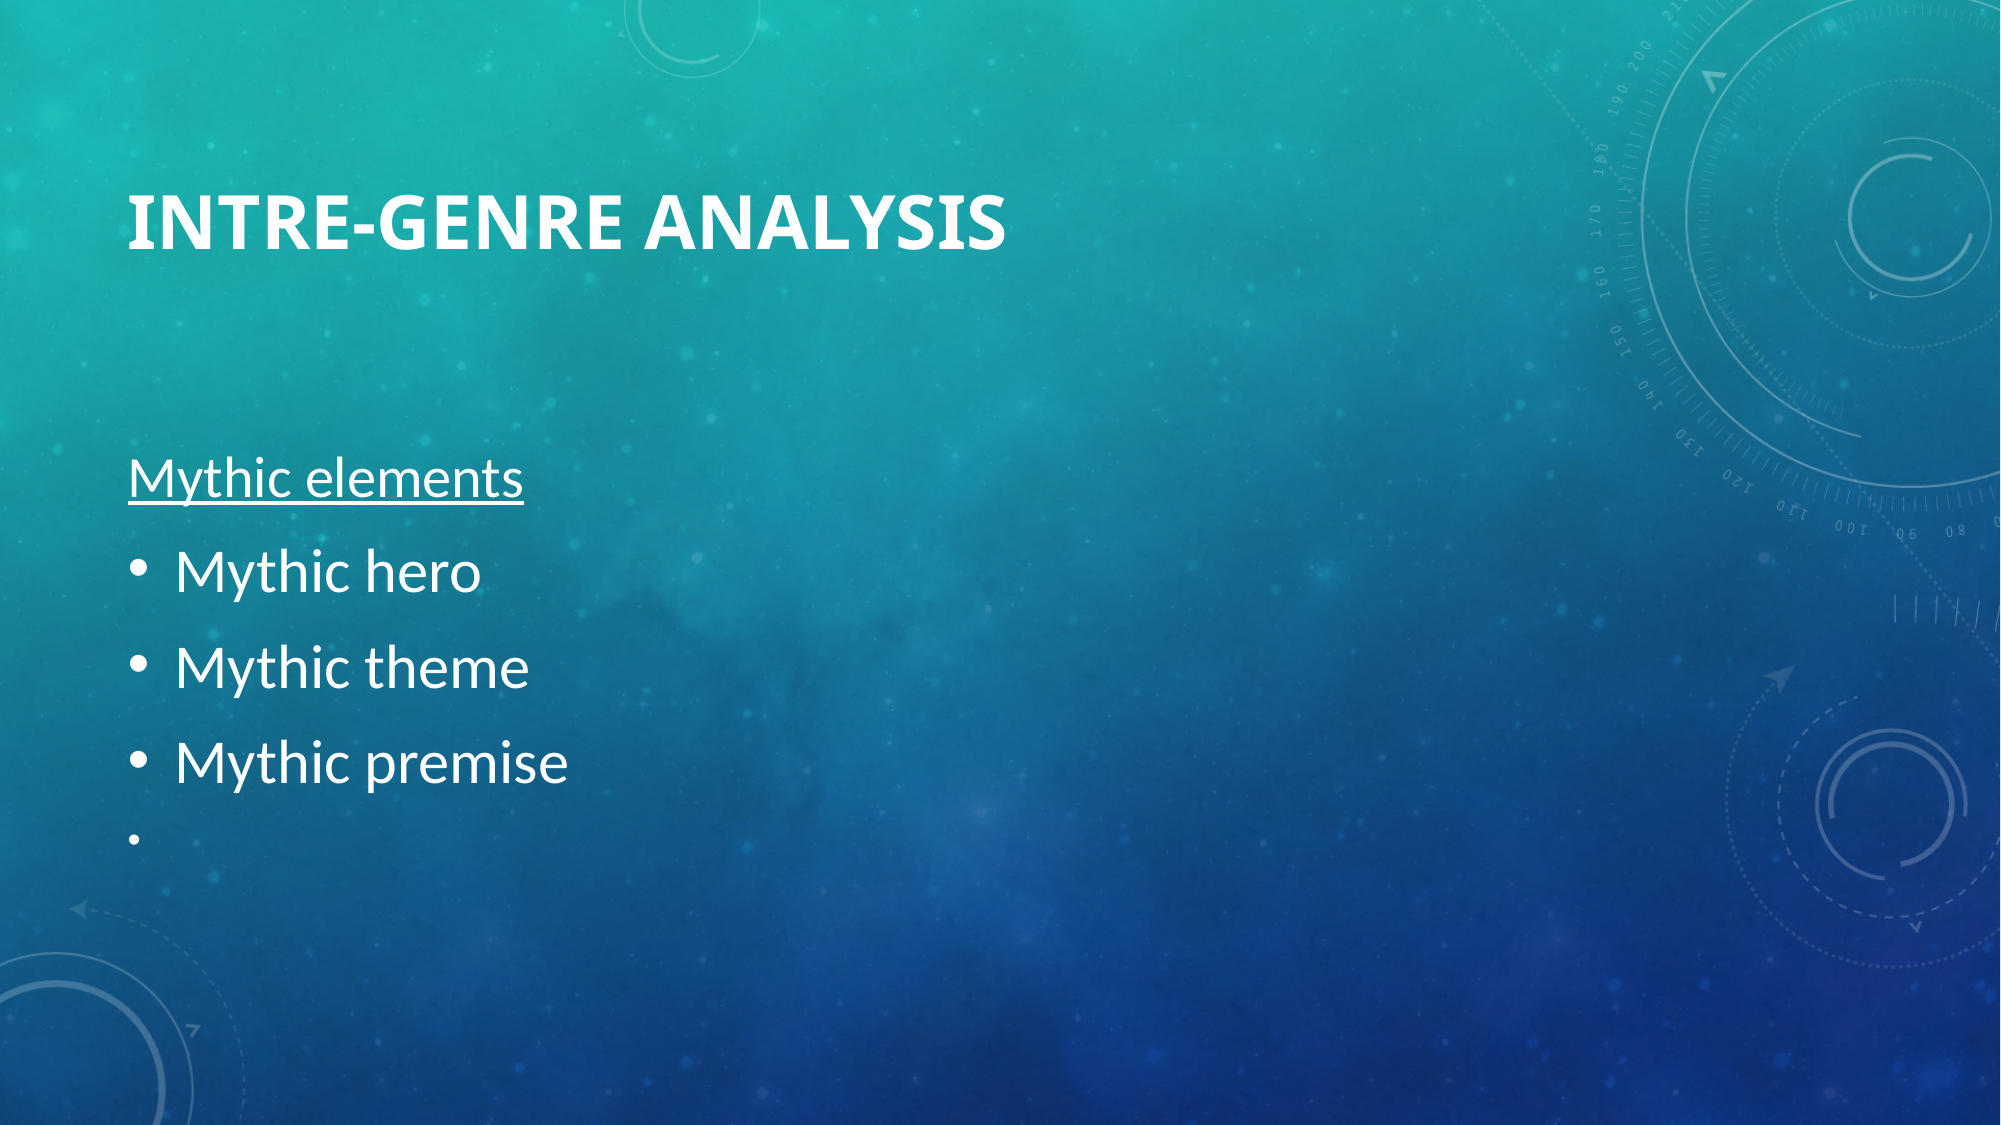

# Intre-genre analysis
Mythic elements
Mythic hero
Mythic theme
Mythic premise